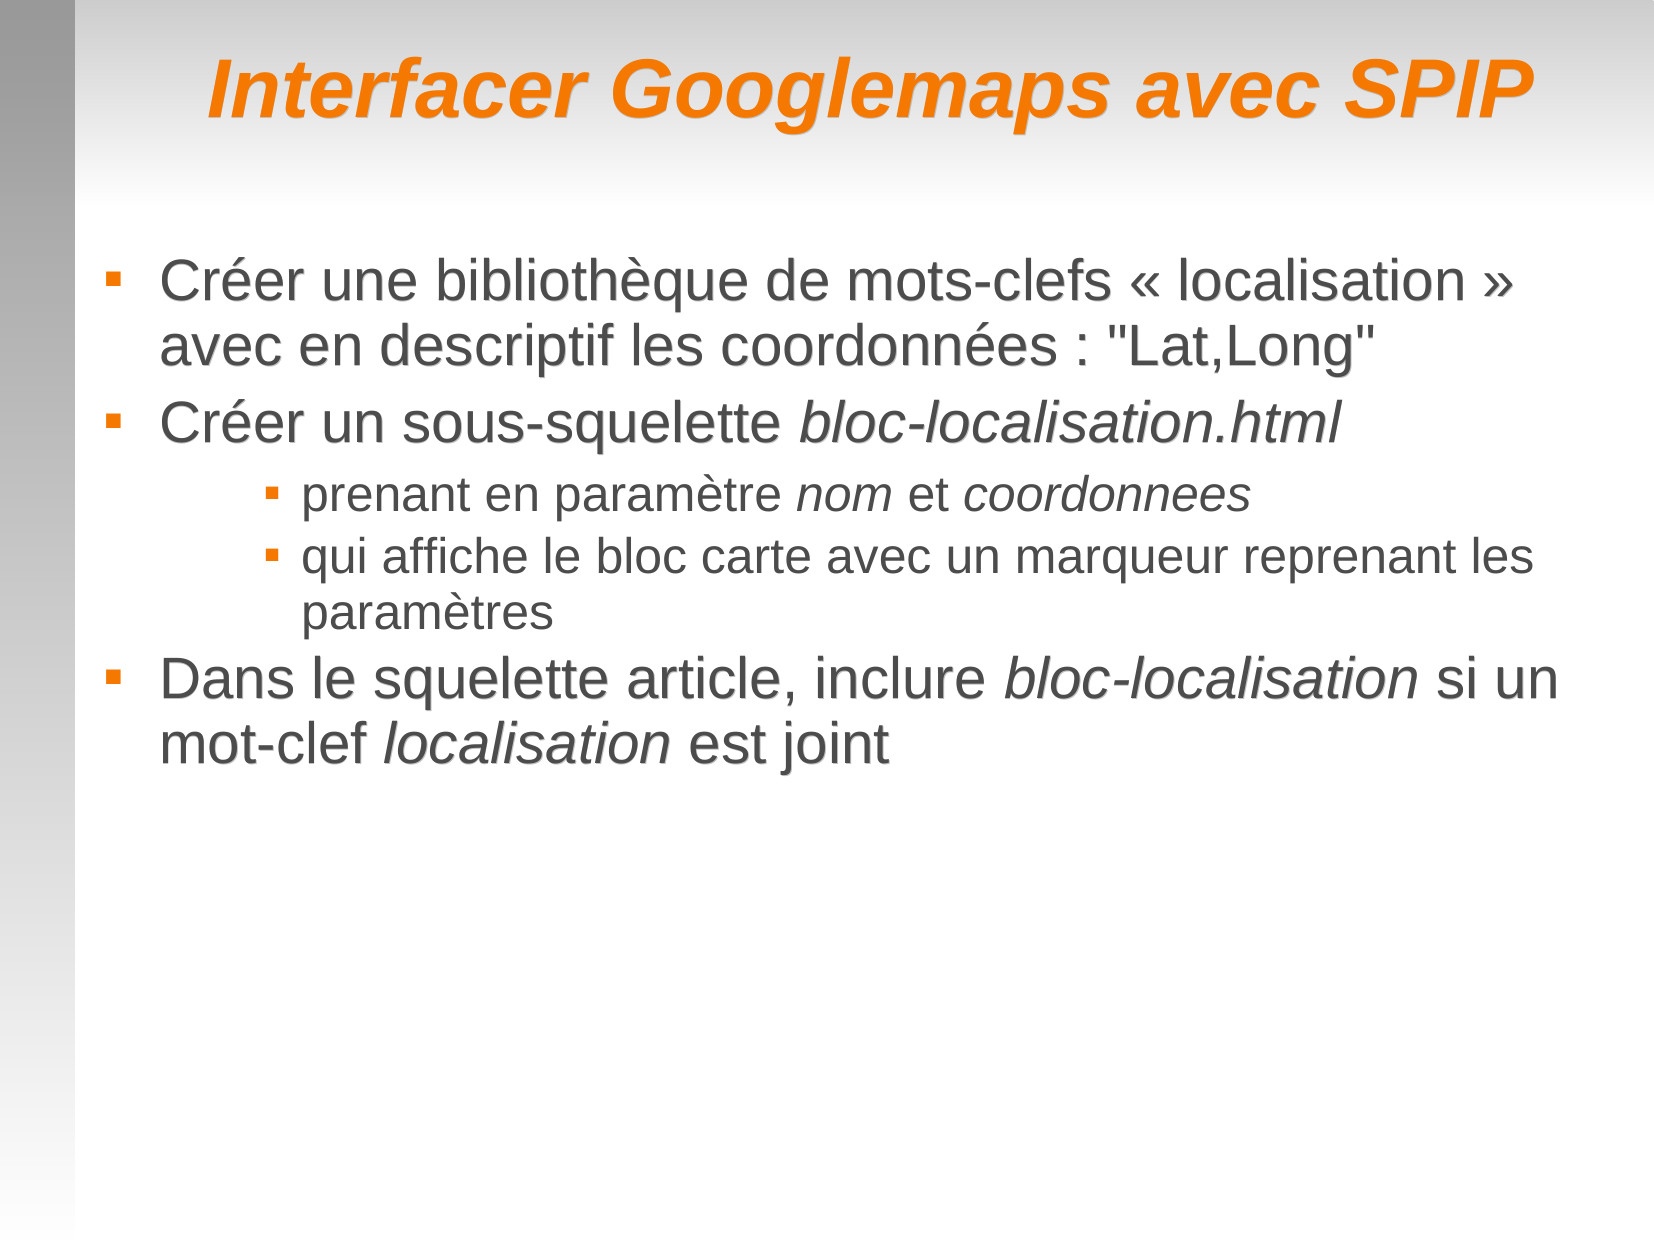

# Interfacer Googlemaps avec SPIP
Créer une bibliothèque de mots-clefs « localisation » avec en descriptif les coordonnées : "Lat,Long"
Créer un sous-squelette bloc-localisation.html
prenant en paramètre nom et coordonnees
qui affiche le bloc carte avec un marqueur reprenant les paramètres
Dans le squelette article, inclure bloc-localisation si un mot-clef localisation est joint